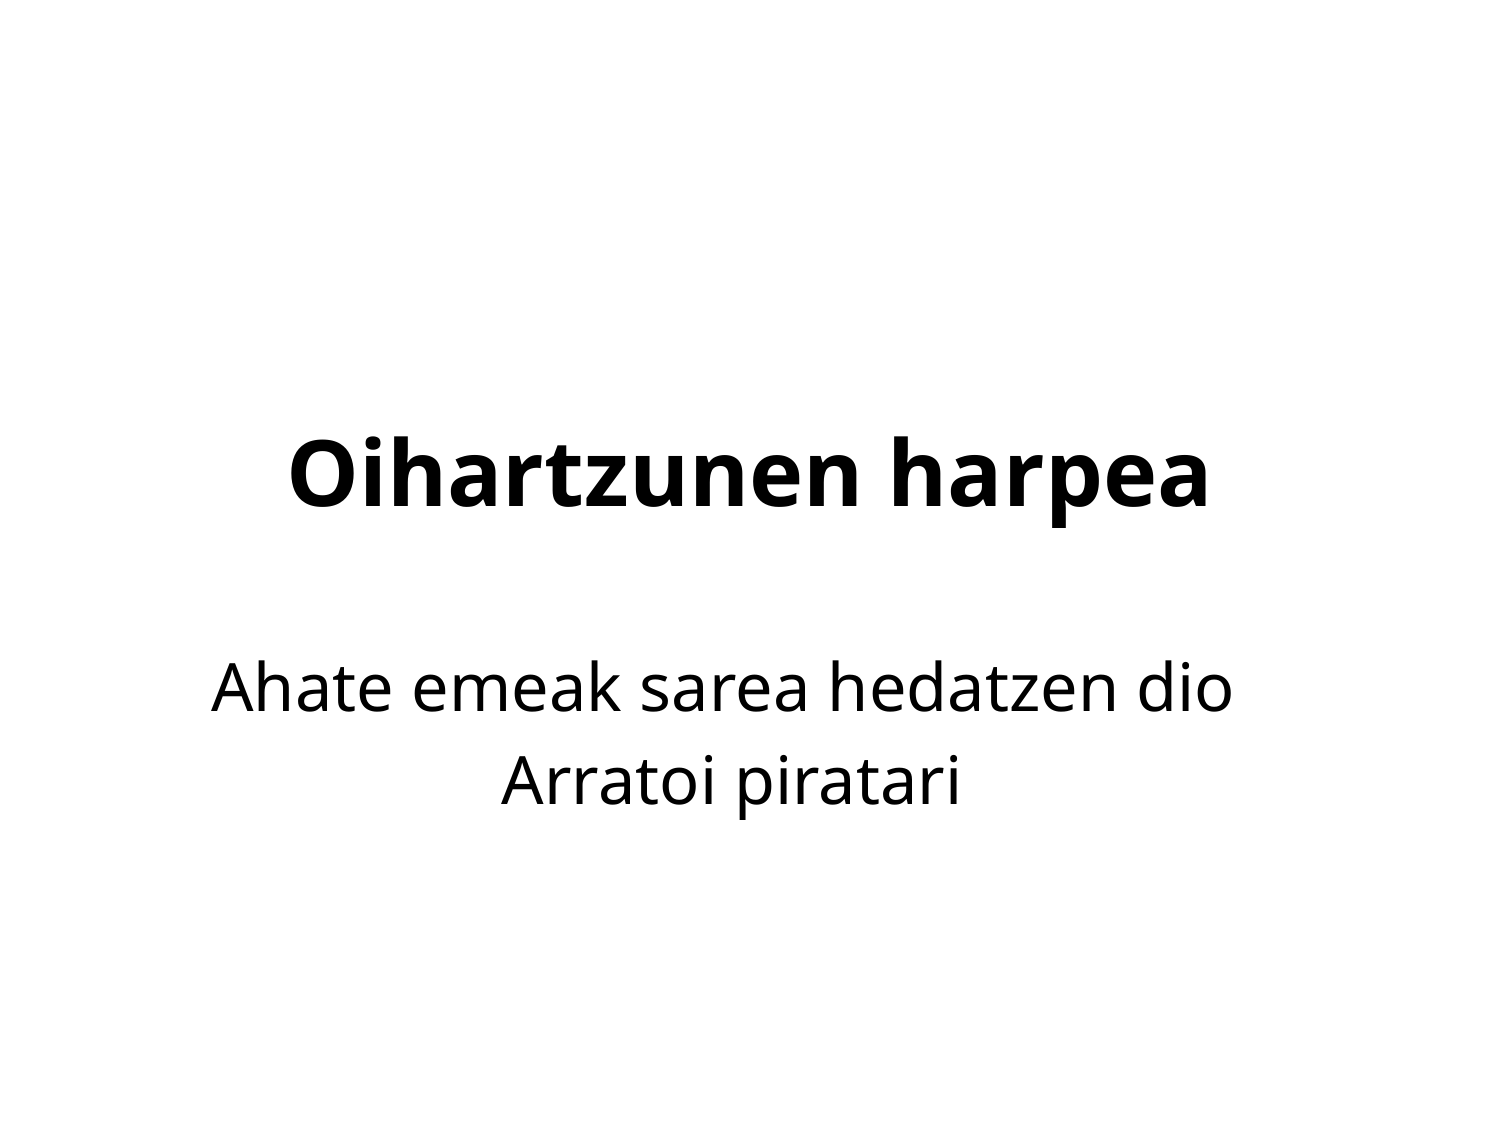

# Oihartzunen harpea
Ahate emeak sarea hedatzen dio
Arratoi piratari